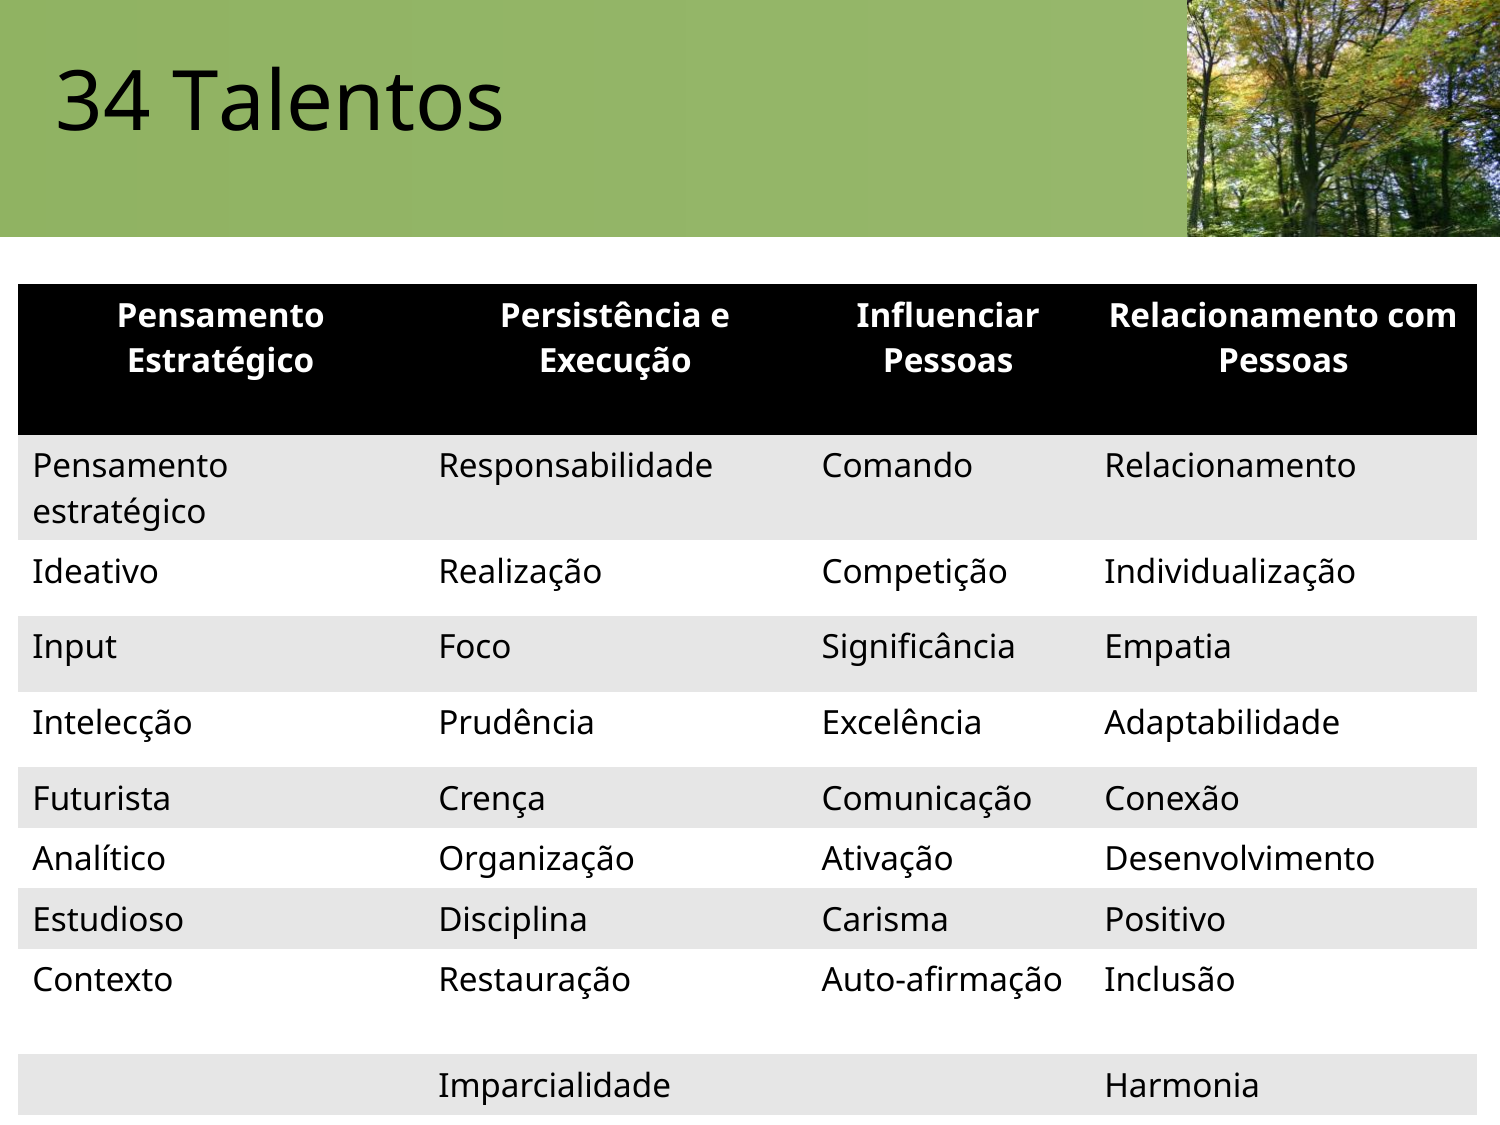

# 34 Talentos
| Pensamento Estratégico | Persistência e Execução | Influenciar Pessoas | Relacionamento com Pessoas |
| --- | --- | --- | --- |
| Pensamento estratégico | Responsabilidade | Comando | Relacionamento |
| Ideativo | Realização | Competição | Individualização |
| Input | Foco | Significância | Empatia |
| Intelecção | Prudência | Excelência | Adaptabilidade |
| Futurista | Crença | Comunicação | Conexão |
| Analítico | Organização | Ativação | Desenvolvimento |
| Estudioso | Disciplina | Carisma | Positivo |
| Contexto | Restauração | Auto-afirmação | Inclusão |
| | Imparcialidade | | Harmonia |